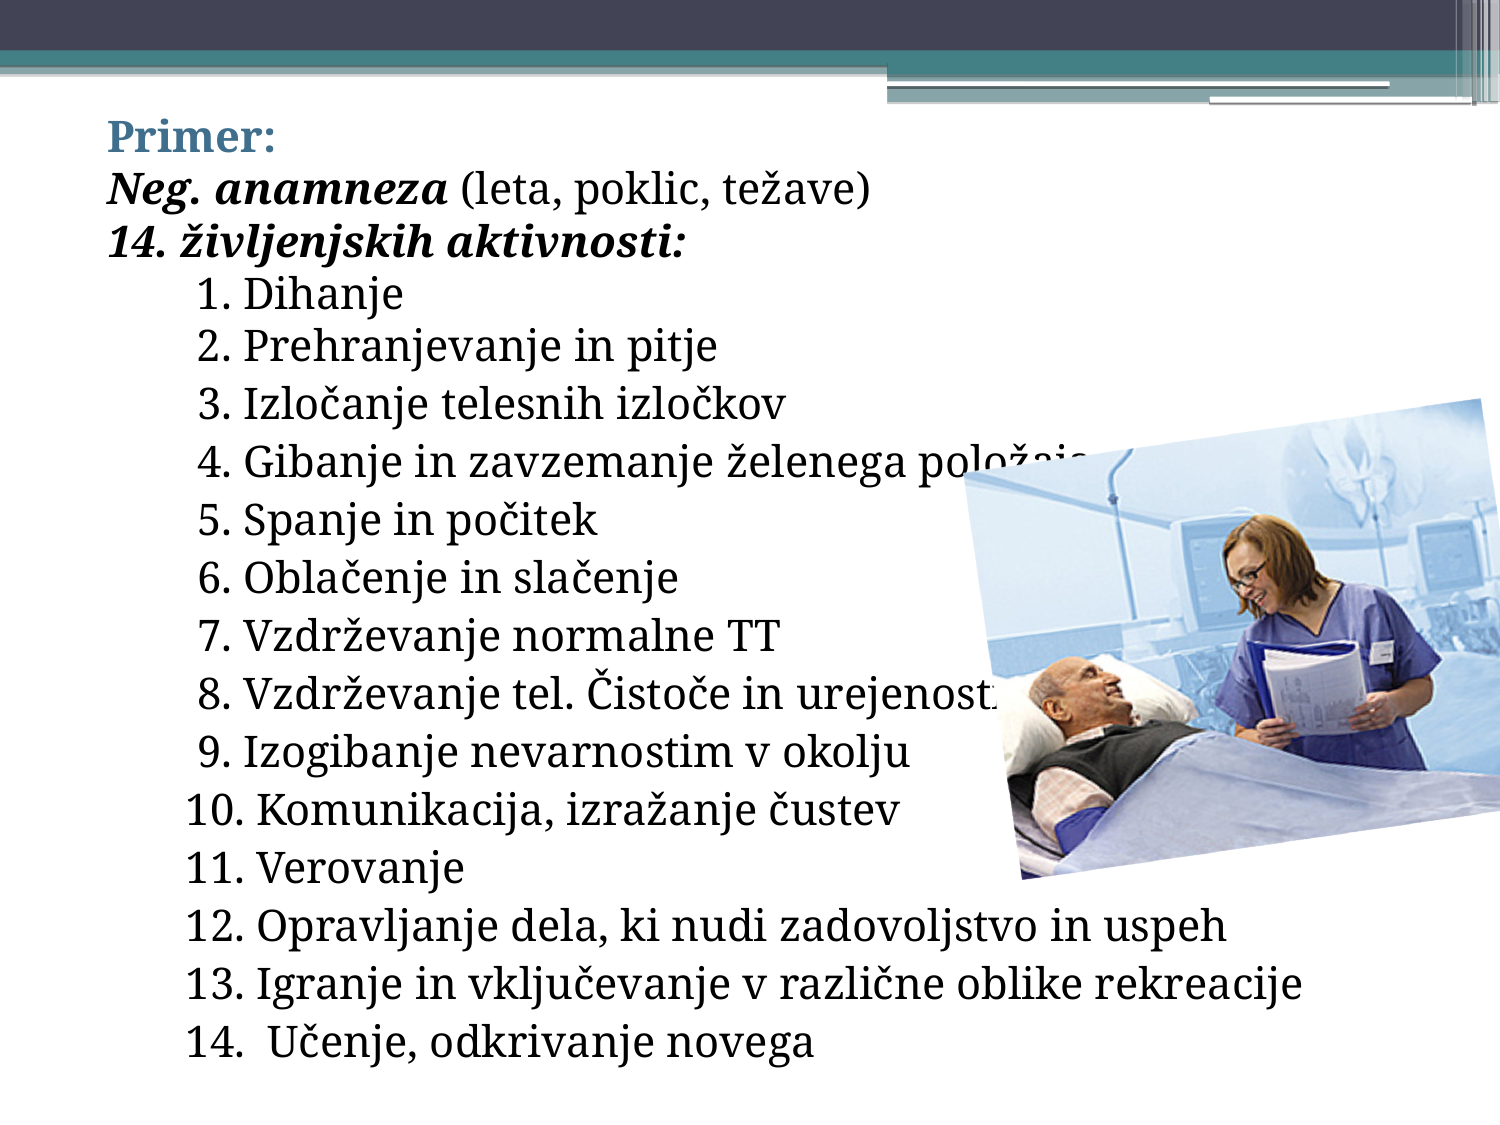

Primer:
Neg. anamneza (leta, poklic, težave)
14. življenjskih aktivnosti:
 1. Dihanje
 2. Prehranjevanje in pitje
 3. Izločanje telesnih izločkov
 4. Gibanje in zavzemanje želenega položaja
 5. Spanje in počitek
 6. Oblačenje in slačenje
 7. Vzdrževanje normalne TT
 8. Vzdrževanje tel. Čistoče in urejenosti
 9. Izogibanje nevarnostim v okolju
 10. Komunikacija, izražanje čustev
 11. Verovanje
 12. Opravljanje dela, ki nudi zadovoljstvo in uspeh
 13. Igranje in vključevanje v različne oblike rekreacije
 14. Učenje, odkrivanje novega
#